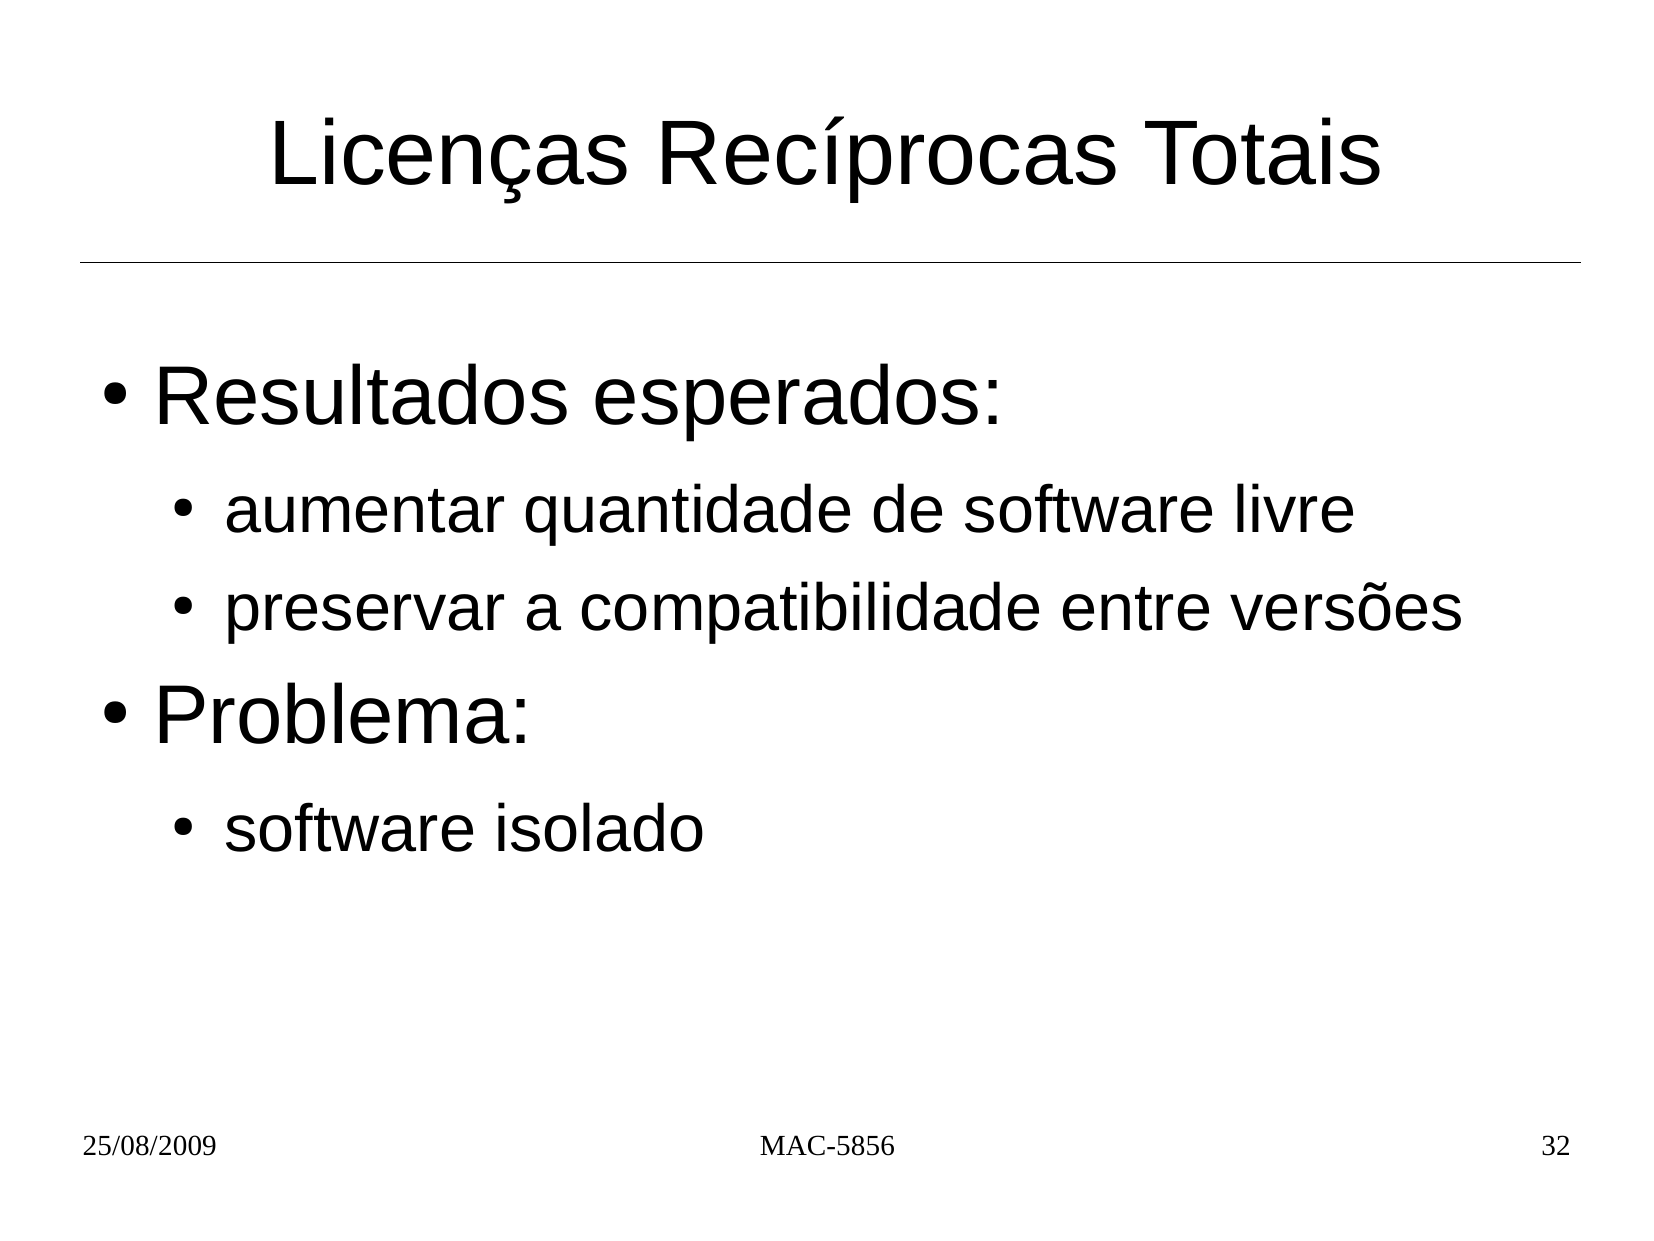

# Licenças Recíprocas Totais
Resultados esperados:
aumentar quantidade de software livre
preservar a compatibilidade entre versões
Problema:
software isolado
25/08/2009
MAC-5856
32